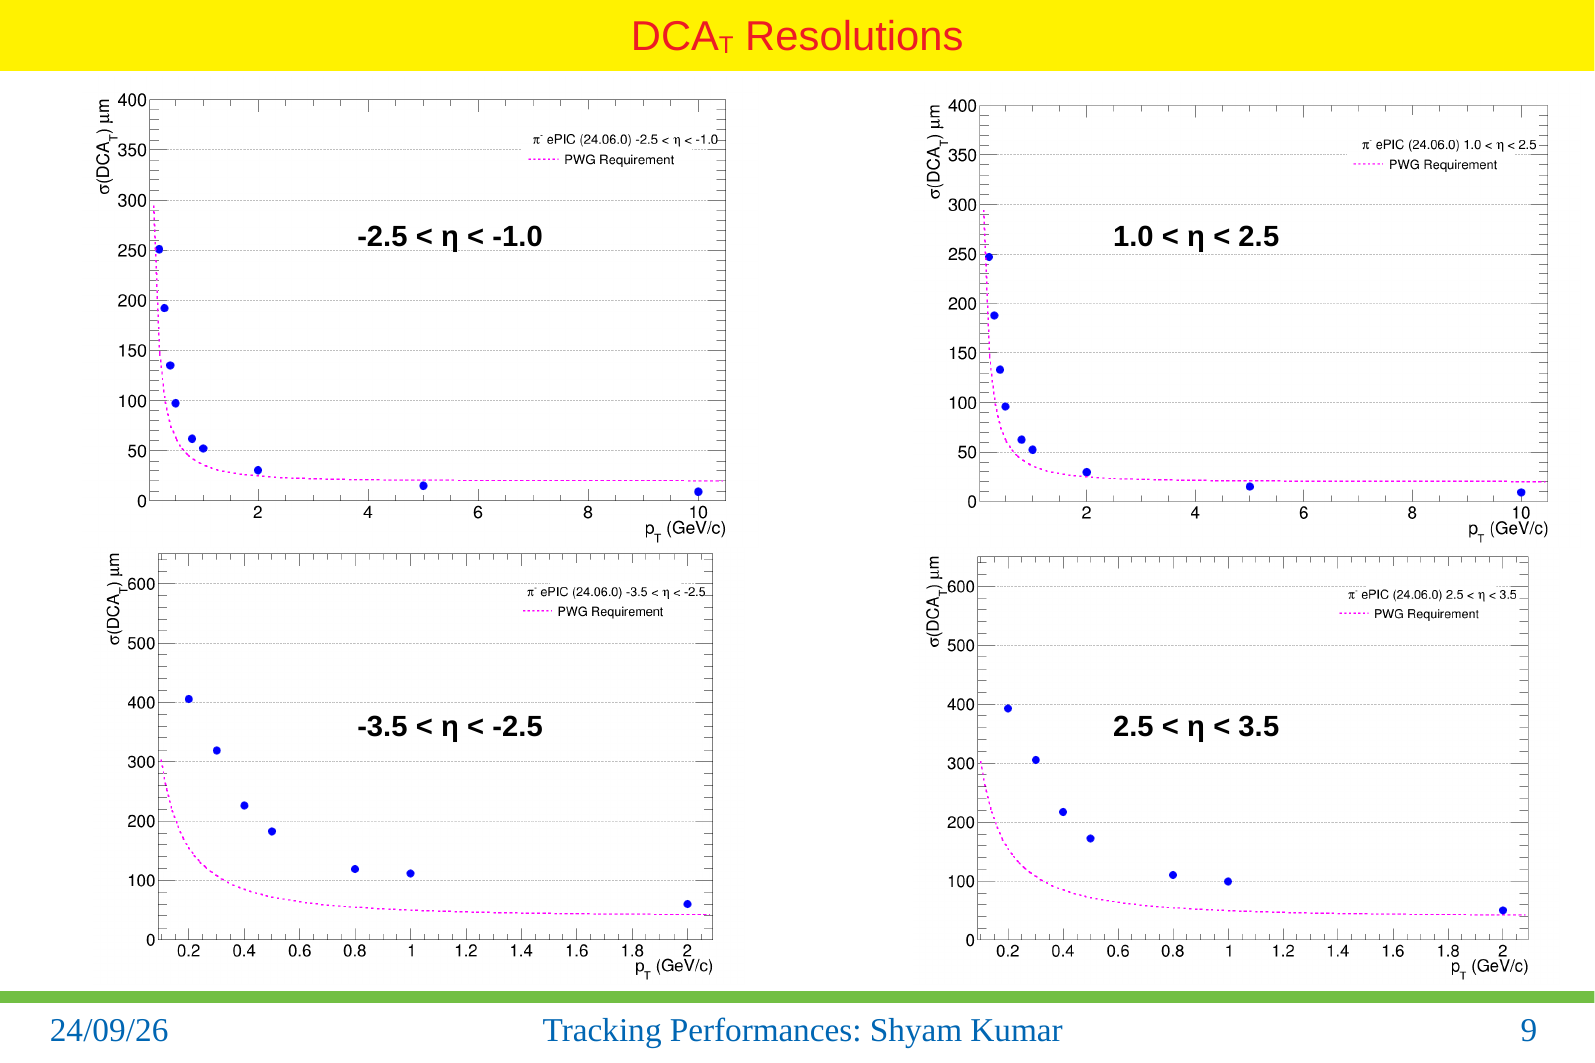

# DCAT Resolutions
-2.5 < η < -1.0
1.0 < η < 2.5
-3.5 < η < -2.5
2.5 < η < 3.5
Tracking Performances: Shyam Kumar
9